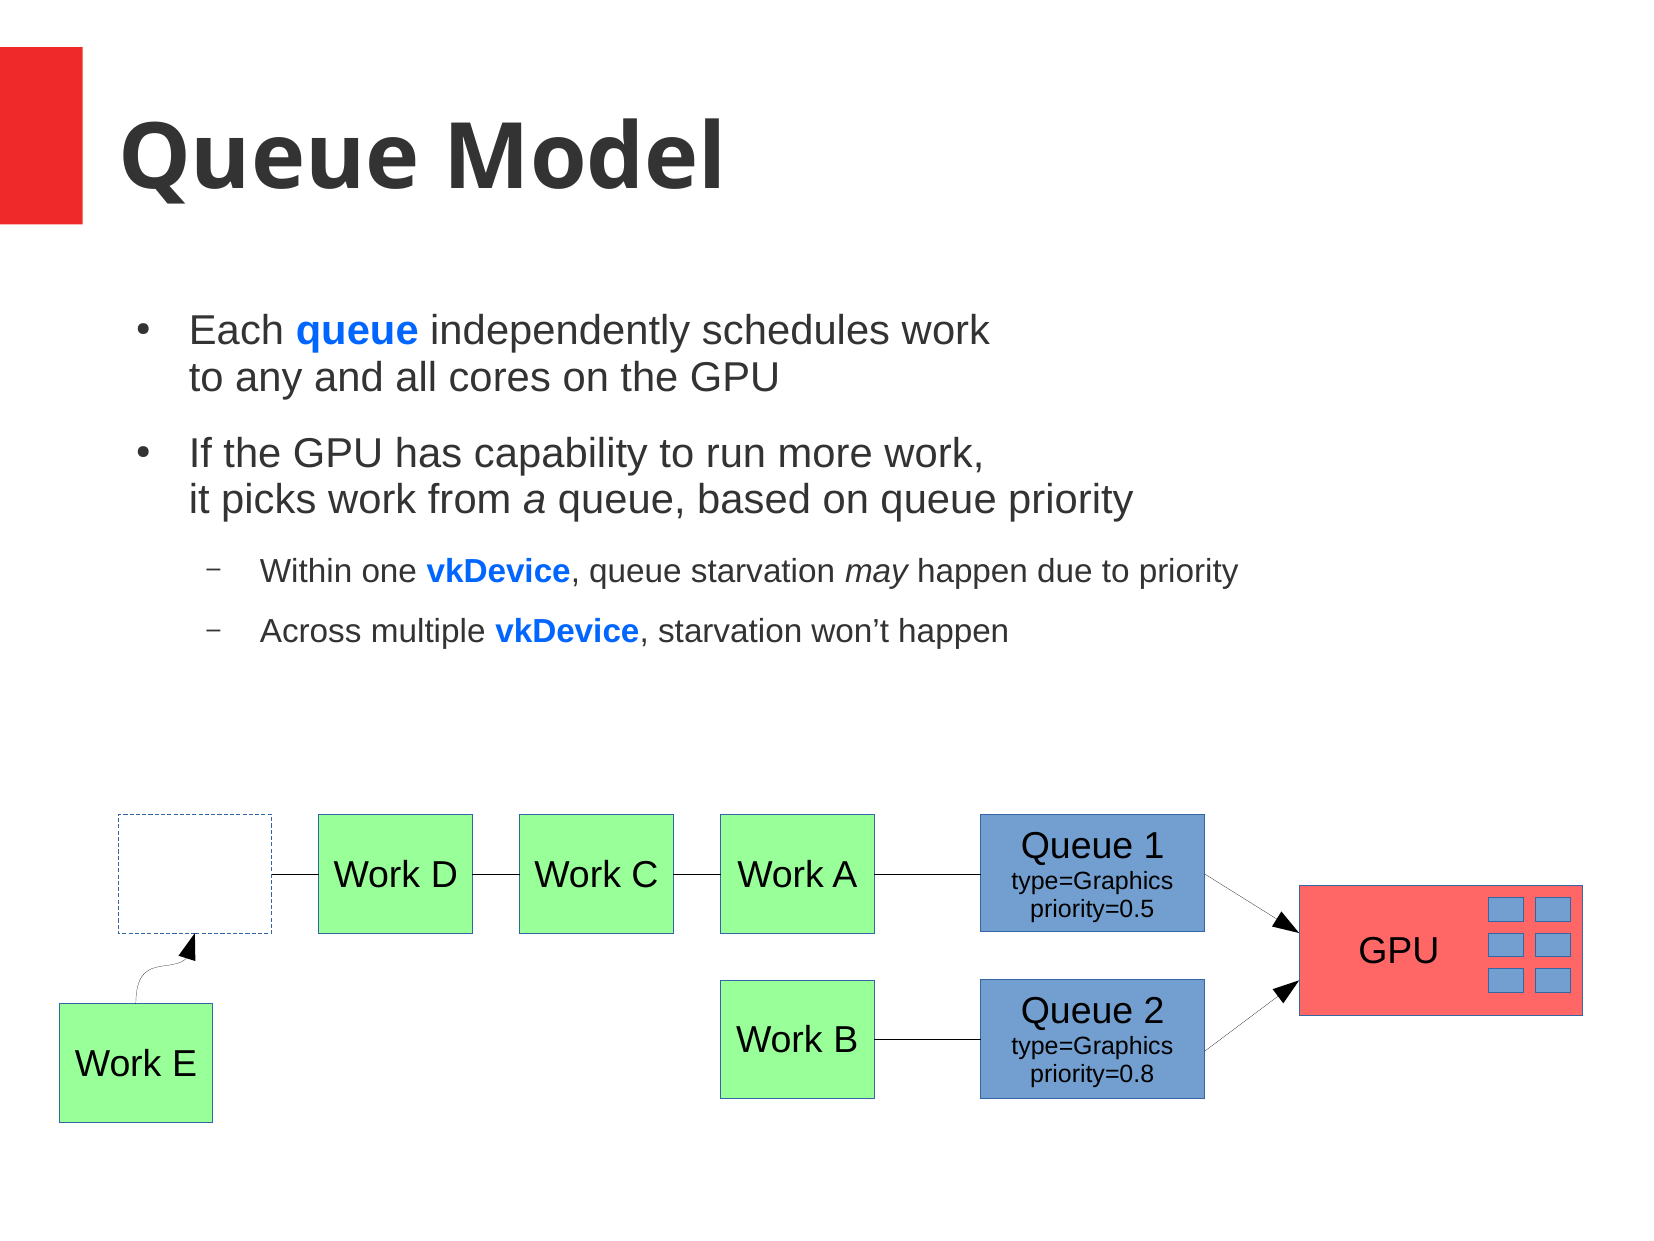

# Queue Model
Each queue independently schedules work
to any and all cores on the GPU
If the GPU has capability to run more work,
it picks work from a queue, based on queue priority
Within one vkDevice, queue starvation may happen due to priority
Across multiple vkDevice, starvation won’t happen
Work D
Work C
Work A
Queue 1
type=Graphics
priority=0.5
GPU
Queue 2
type=Graphics
priority=0.8
Work B
Work E